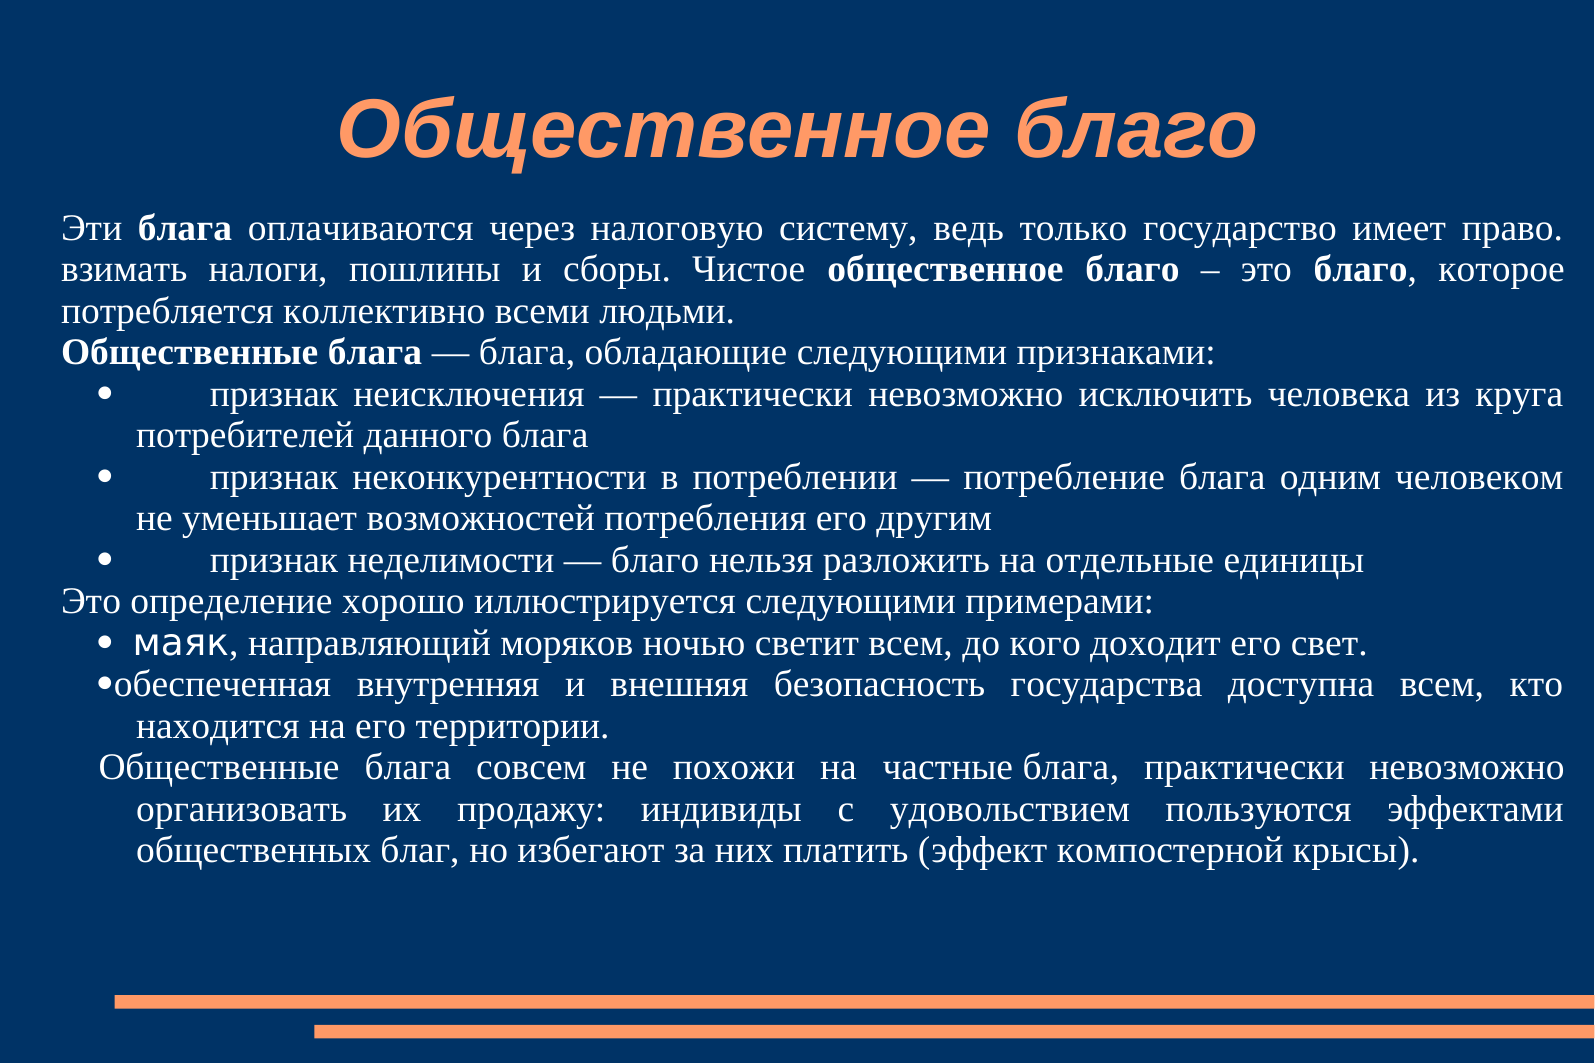

# Общественное благо
Эти блага оплачиваются через налоговую систему, ведь только государство имеет право. взимать налоги, пошлины и сборы. Чистое общественное благо – это благо, которое потребляется коллективно всеми людьми.
Общественные блага — блага, обладающие следующими признаками:
·	признак неисключения — практически невозможно исключить человека из круга потребителей данного блага
·	признак неконкурентности в потреблении — потребление блага одним человеком не уменьшает возможностей потребления его другим
·	признак неделимости — благо нельзя разложить на отдельные единицы
Это определение хорошо иллюстрируется следующими примерами:
· маяк, направляющий моряков ночью светит всем, до кого доходит его свет.
·обеспеченная внутренняя и внешняя безопасность государства доступна всем, кто находится на его территории.
Общественные блага совсем не похожи на частные блага, практически невозможно организовать их продажу: индивиды с удовольствием пользуются эффектами общественных благ, но избегают за них платить (эффект компостерной крысы).